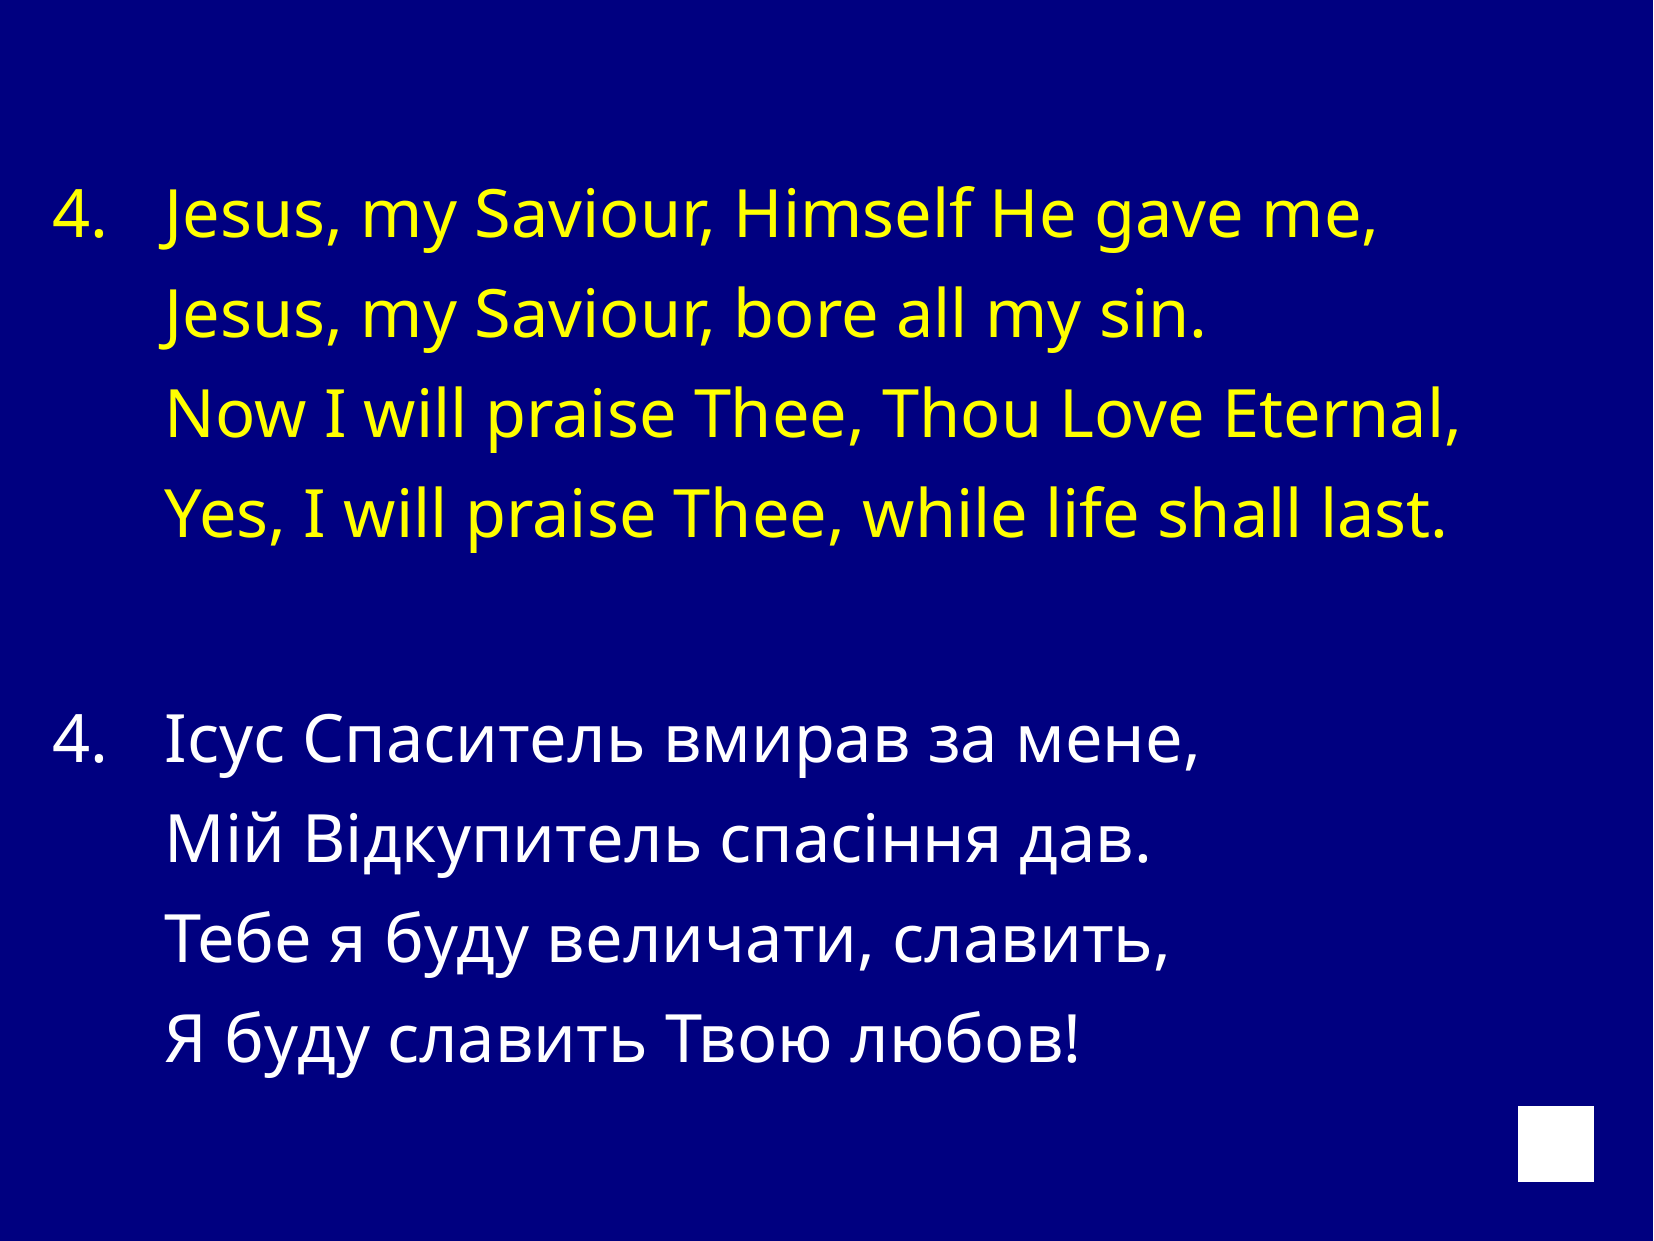

4.	Jesus, my Saviour, Himself He gave me,
	Jesus, my Saviour, bore all my sin.
	Now I will praise Thee, Thou Love Eternal,
	Yes, I will praise Thee, while life shall last.
4.	Ісус Спаситель вмирав за мене,
	Мій Відкупитель спасіння дав.
	Тебе я буду величати, славить,
	Я буду славить Твою любов!